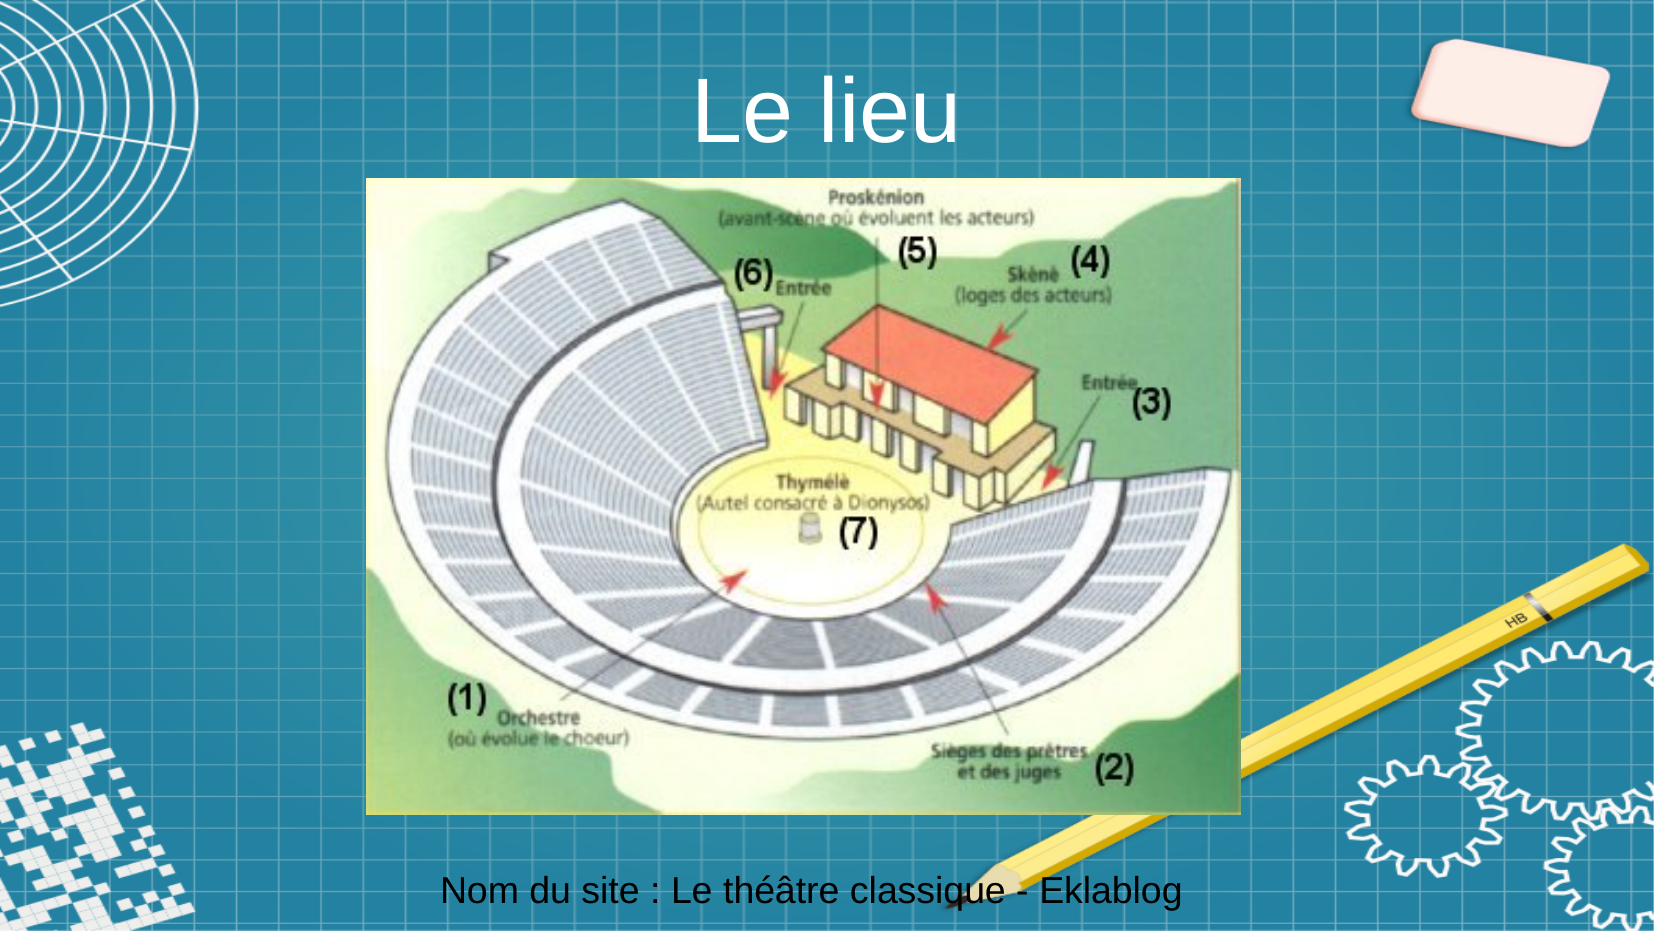

# Le lieu
Nom du site : Le théâtre classique - Eklablog